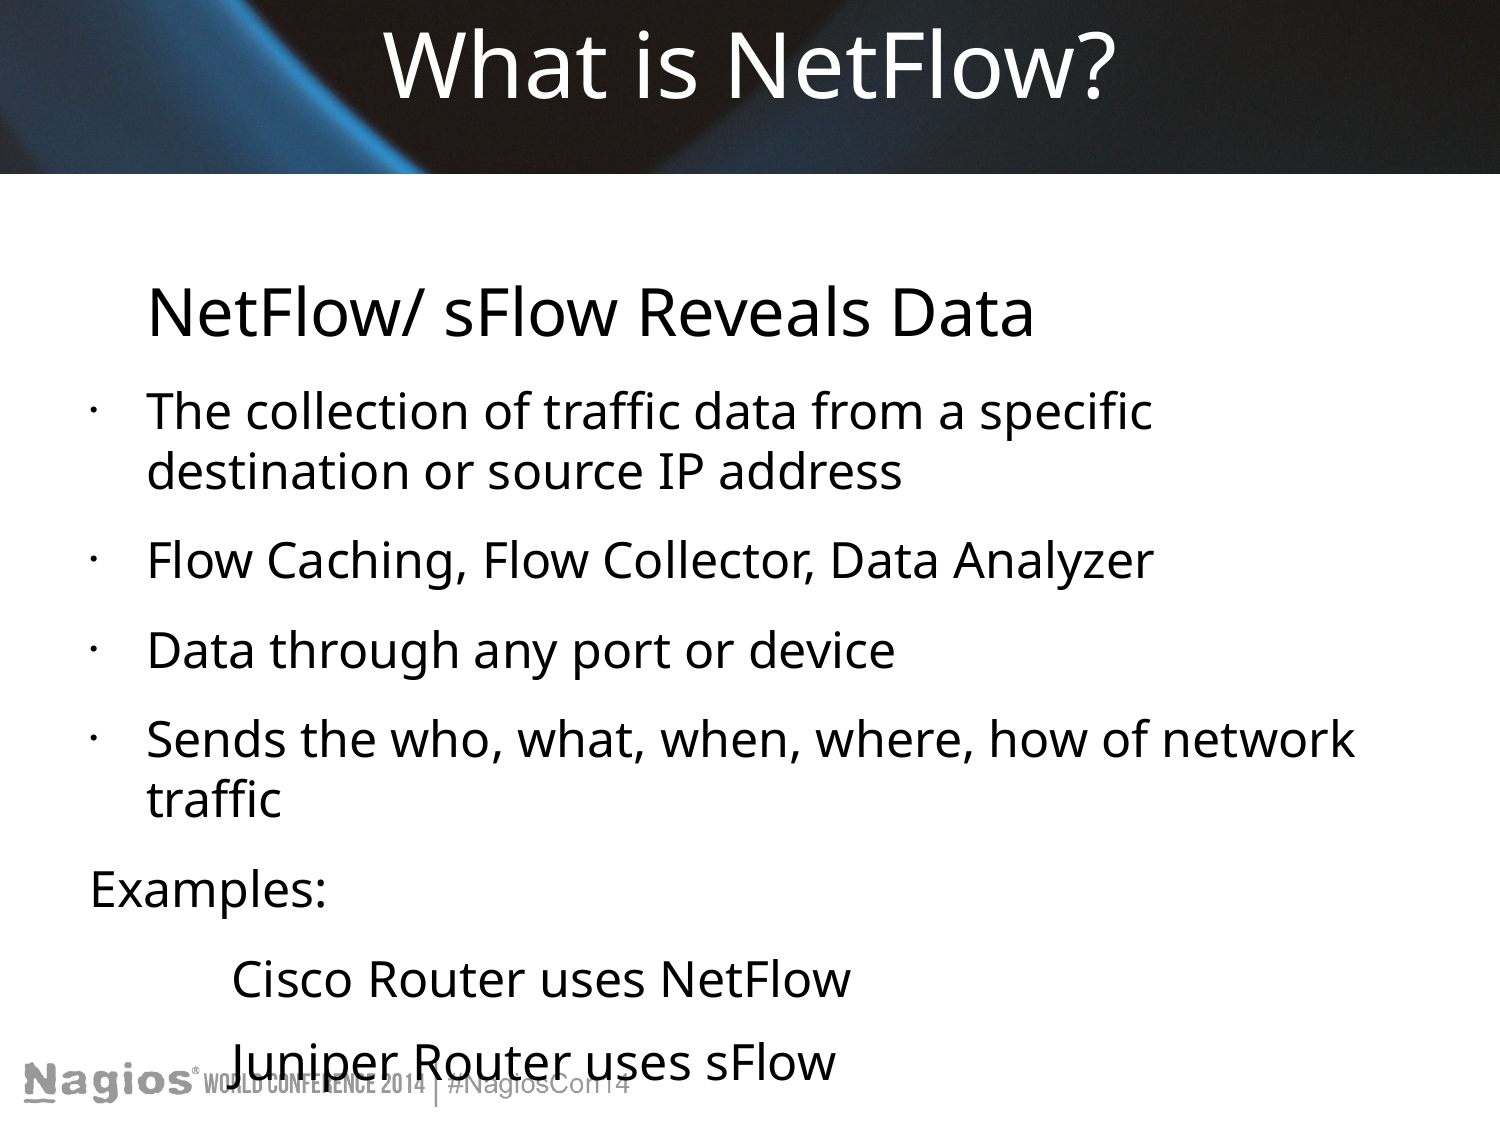

# What is NetFlow?
NetFlow/ sFlow Reveals Data
The collection of traffic data from a specific destination or source IP address
Flow Caching, Flow Collector, Data Analyzer
Data through any port or device
Sends the who, what, when, where, how of network traffic
Examples:
Cisco Router uses NetFlow
Juniper Router uses sFlow